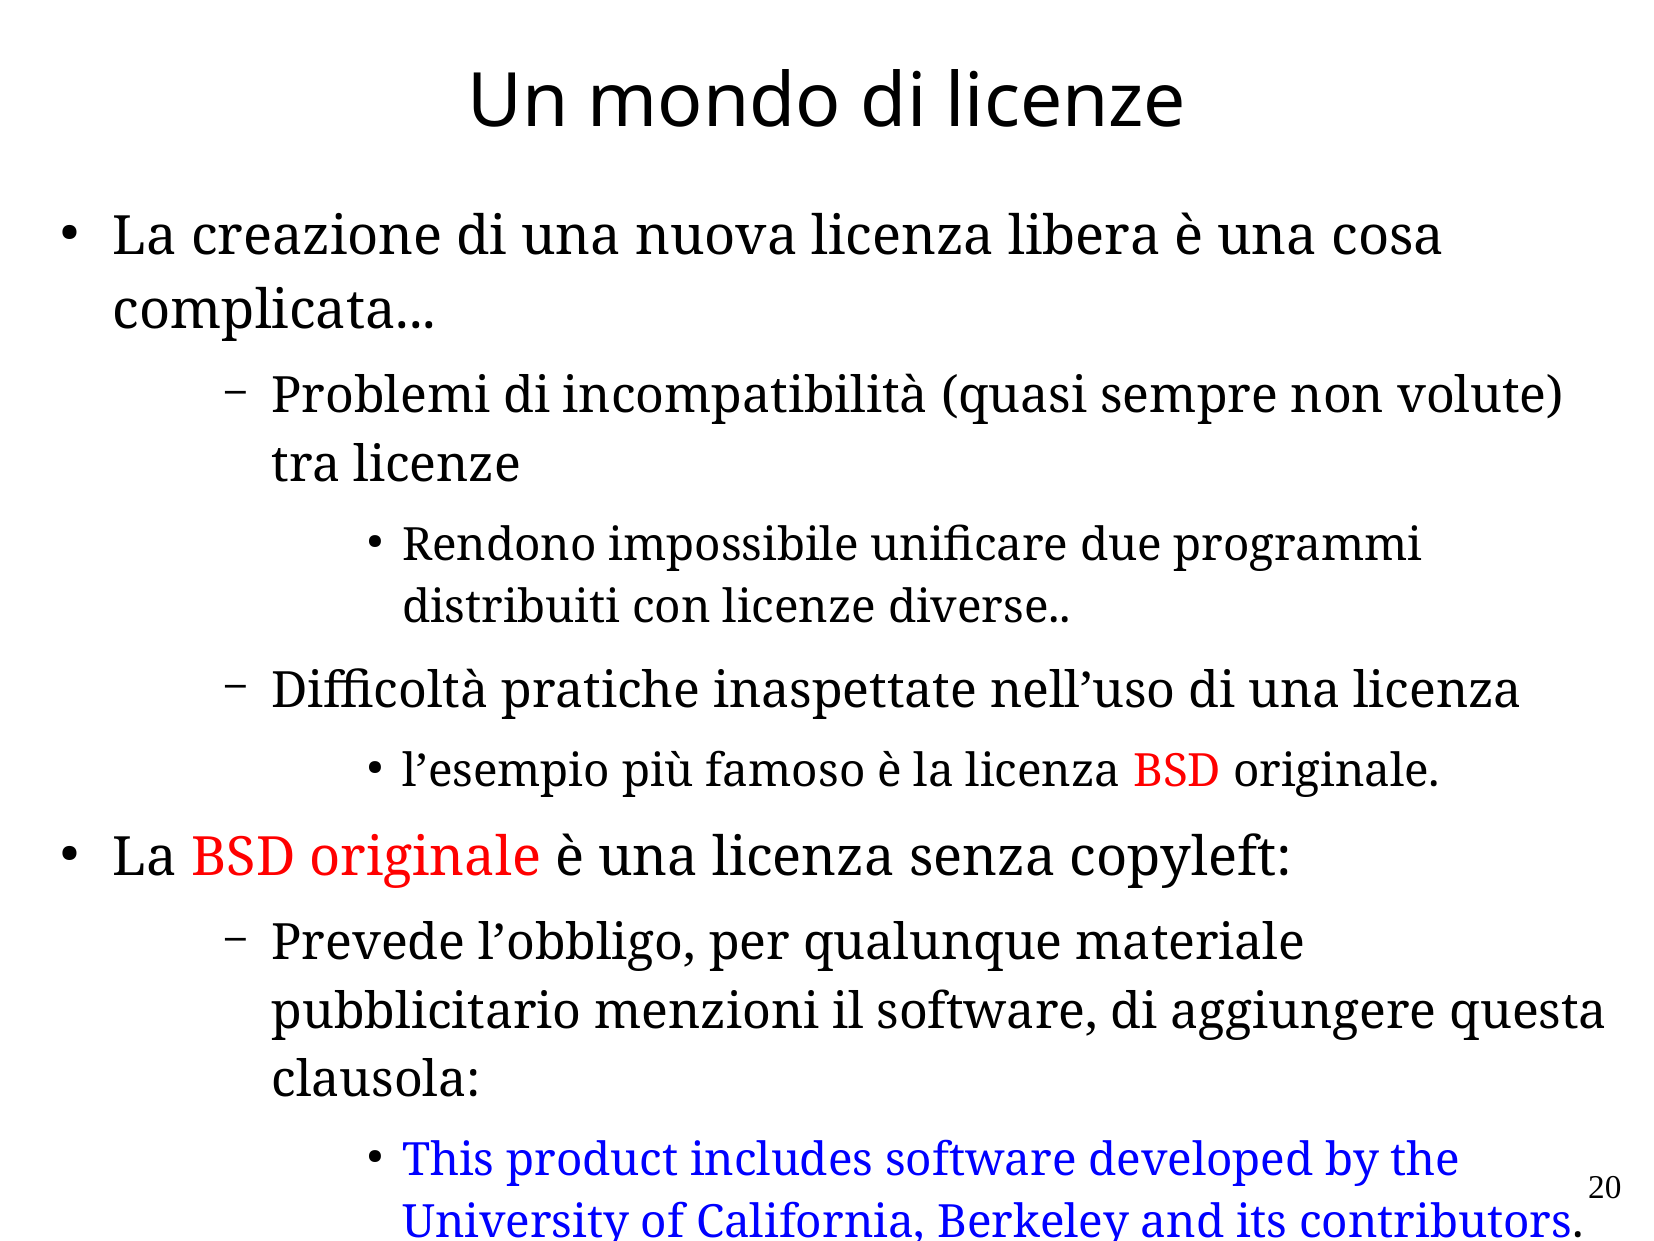

# Un mondo di licenze
La creazione di una nuova licenza libera è una cosa complicata...
Problemi di incompatibilità (quasi sempre non volute) tra licenze
Rendono impossibile unificare due programmi distribuiti con licenze diverse..
Difficoltà pratiche inaspettate nell’uso di una licenza
l’esempio più famoso è la licenza BSD originale.
La BSD originale è una licenza senza copyleft:
Prevede l’obbligo, per qualunque materiale pubblicitario menzioni il software, di aggiungere questa clausola:
This product includes software developed by the University of California, Berkeley and its contributors.
Cosa succede se 100 persone utilizzano questa licenza, modificando la clausola per inserire il proprio nome?